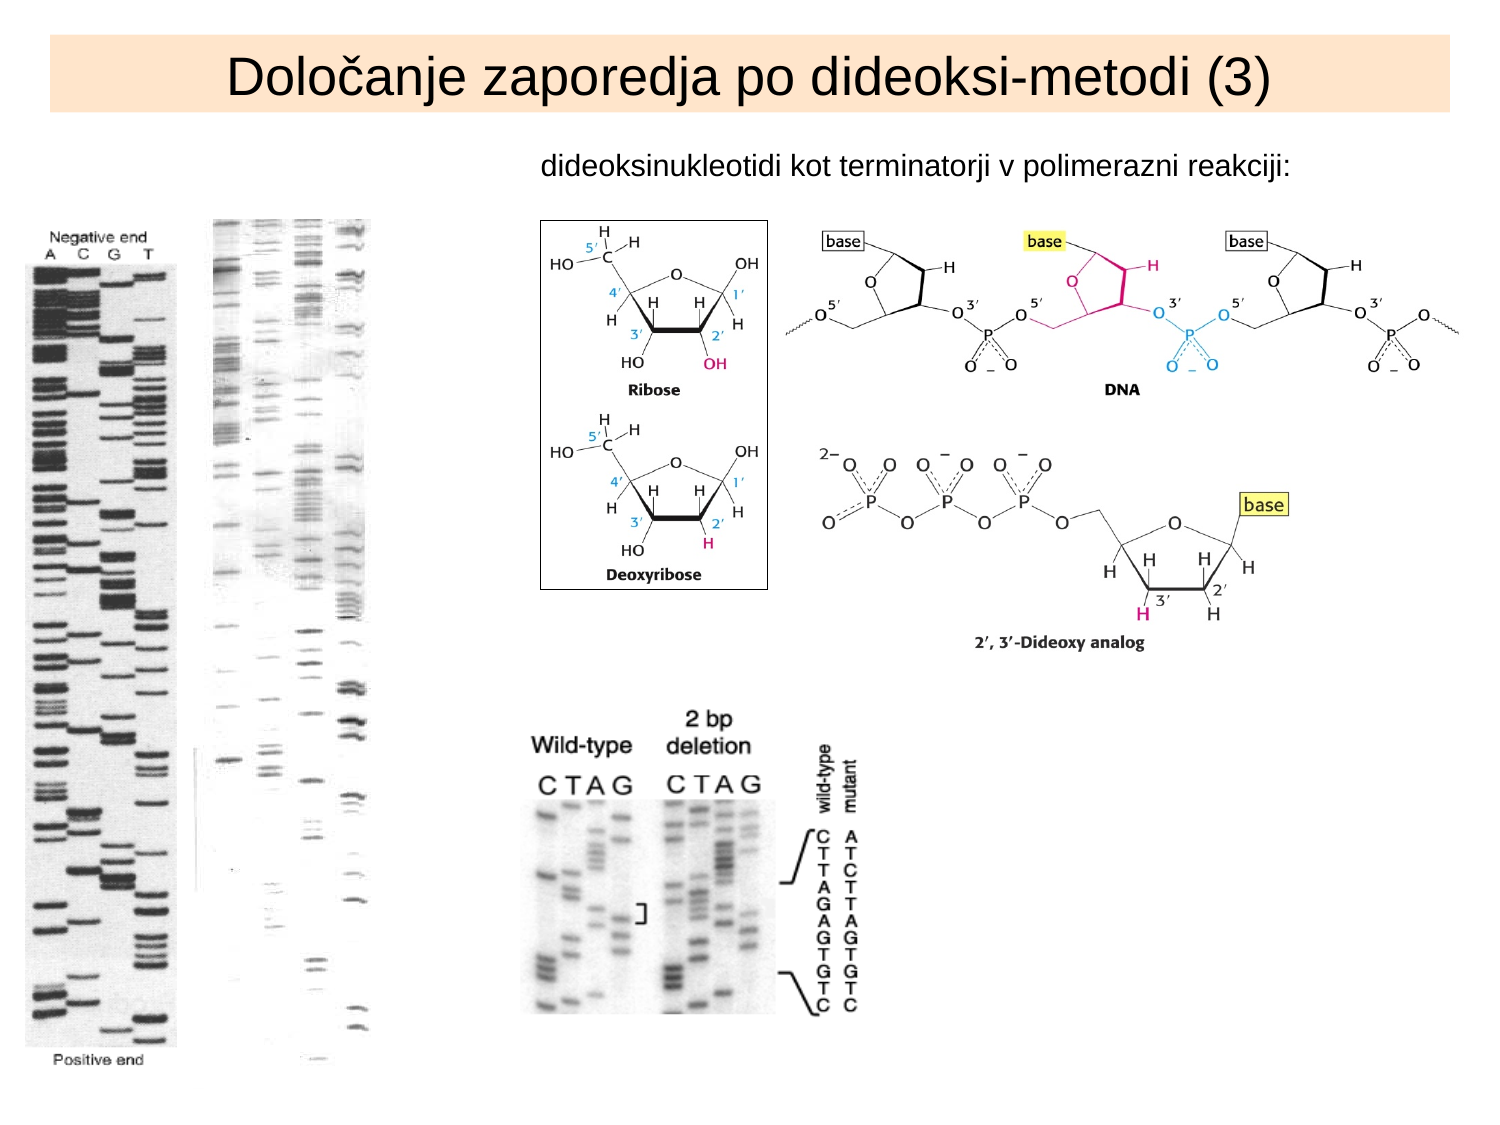

# Določanje zaporedja po dideoksi-metodi (3)
dideoksinukleotidi kot terminatorji v polimerazni reakciji: